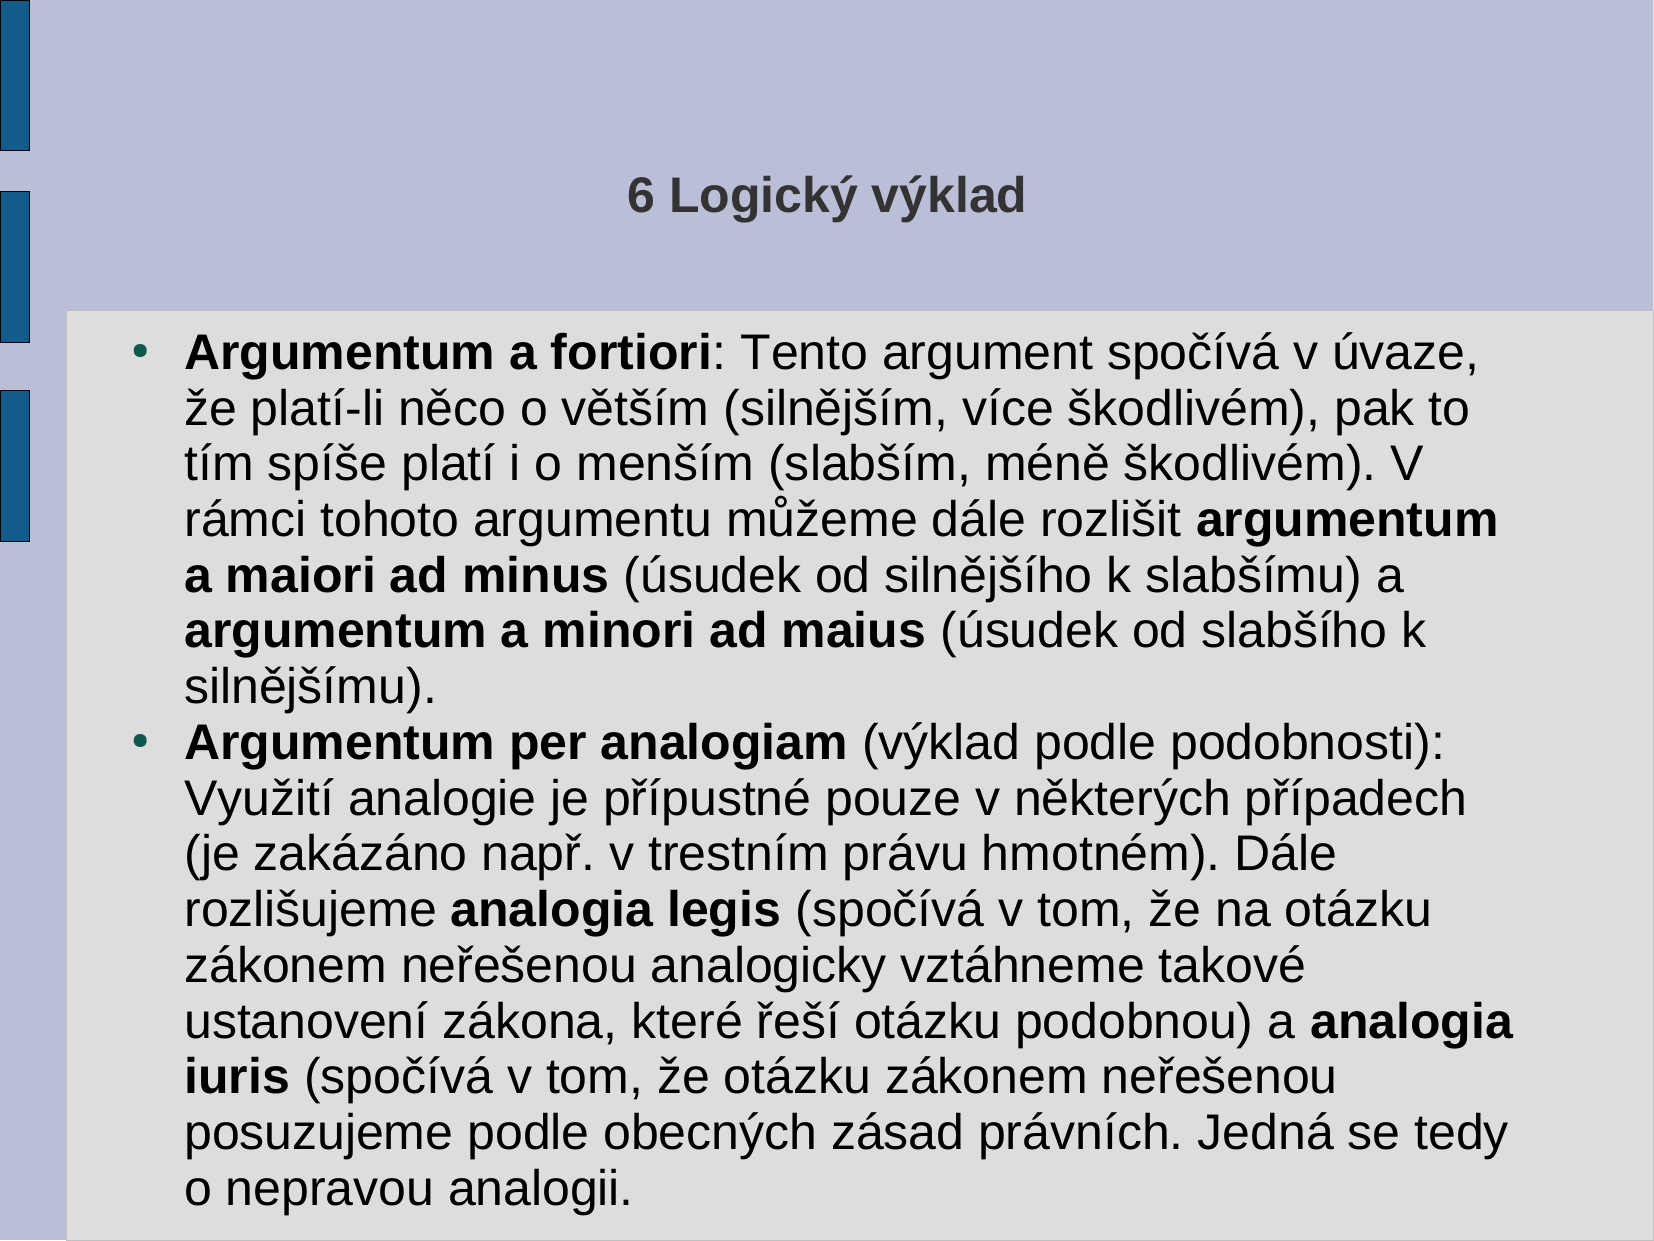

# 6 Logický výklad
Argumentum a fortiori: Tento argument spočívá v úvaze, že platí-li něco o větším (silnějším, více škodlivém), pak to tím spíše platí i o menším (slabším, méně škodlivém). V rámci tohoto argumentu můžeme dále rozlišit argumentum a maiori ad minus (úsudek od silnějšího k slabšímu) a argumentum a minori ad maius (úsudek od slabšího k silnějšímu).
Argumentum per analogiam (výklad podle podobnosti): Využití analogie je přípustné pouze v některých případech (je zakázáno např. v trestním právu hmotném). Dále rozlišujeme analogia legis (spočívá v tom, že na otázku zákonem neřešenou analogicky vztáhneme takové ustanovení zákona, které řeší otázku podobnou) a analogia iuris (spočívá v tom, že otázku zákonem neřešenou posuzujeme podle obecných zásad právních. Jedná se tedy o nepravou analogii.